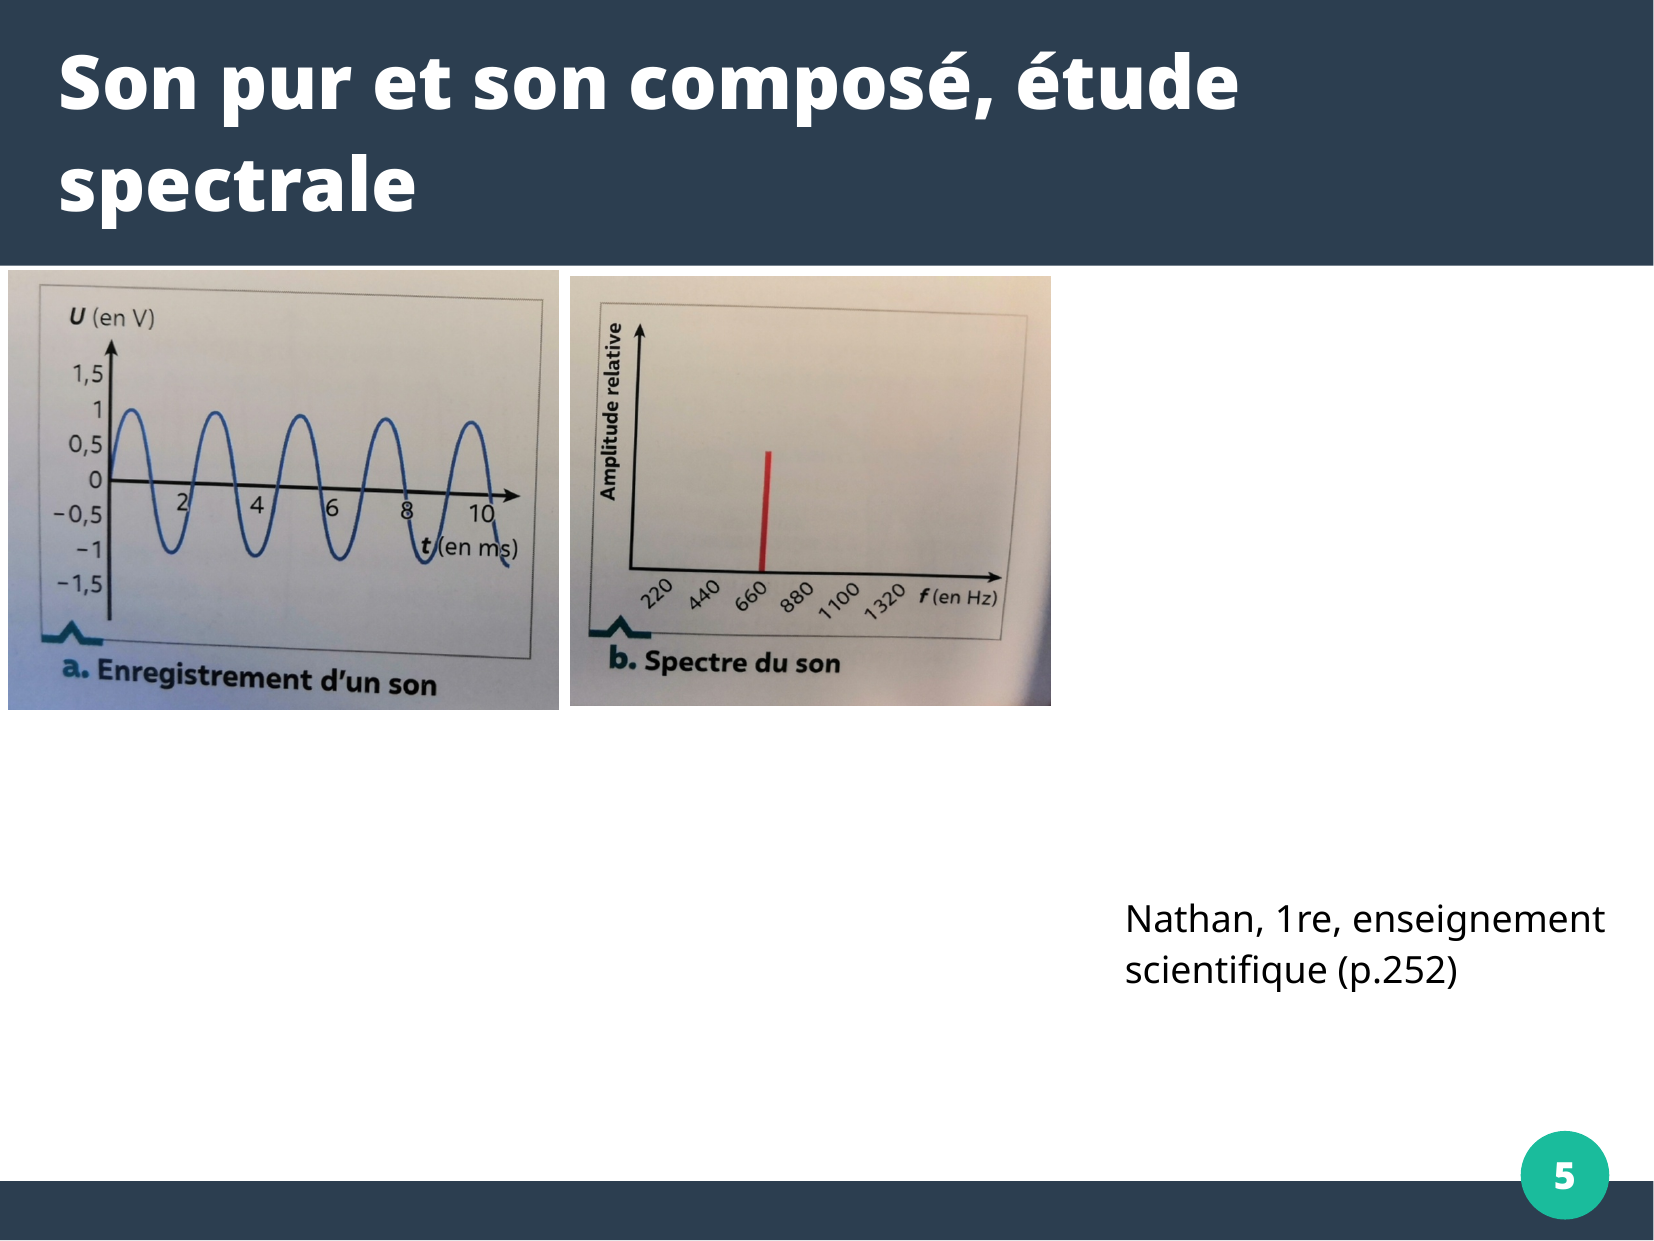

# Son pur et son composé, étude spectrale
Nathan, 1re, enseignement scientifique (p.252)
5